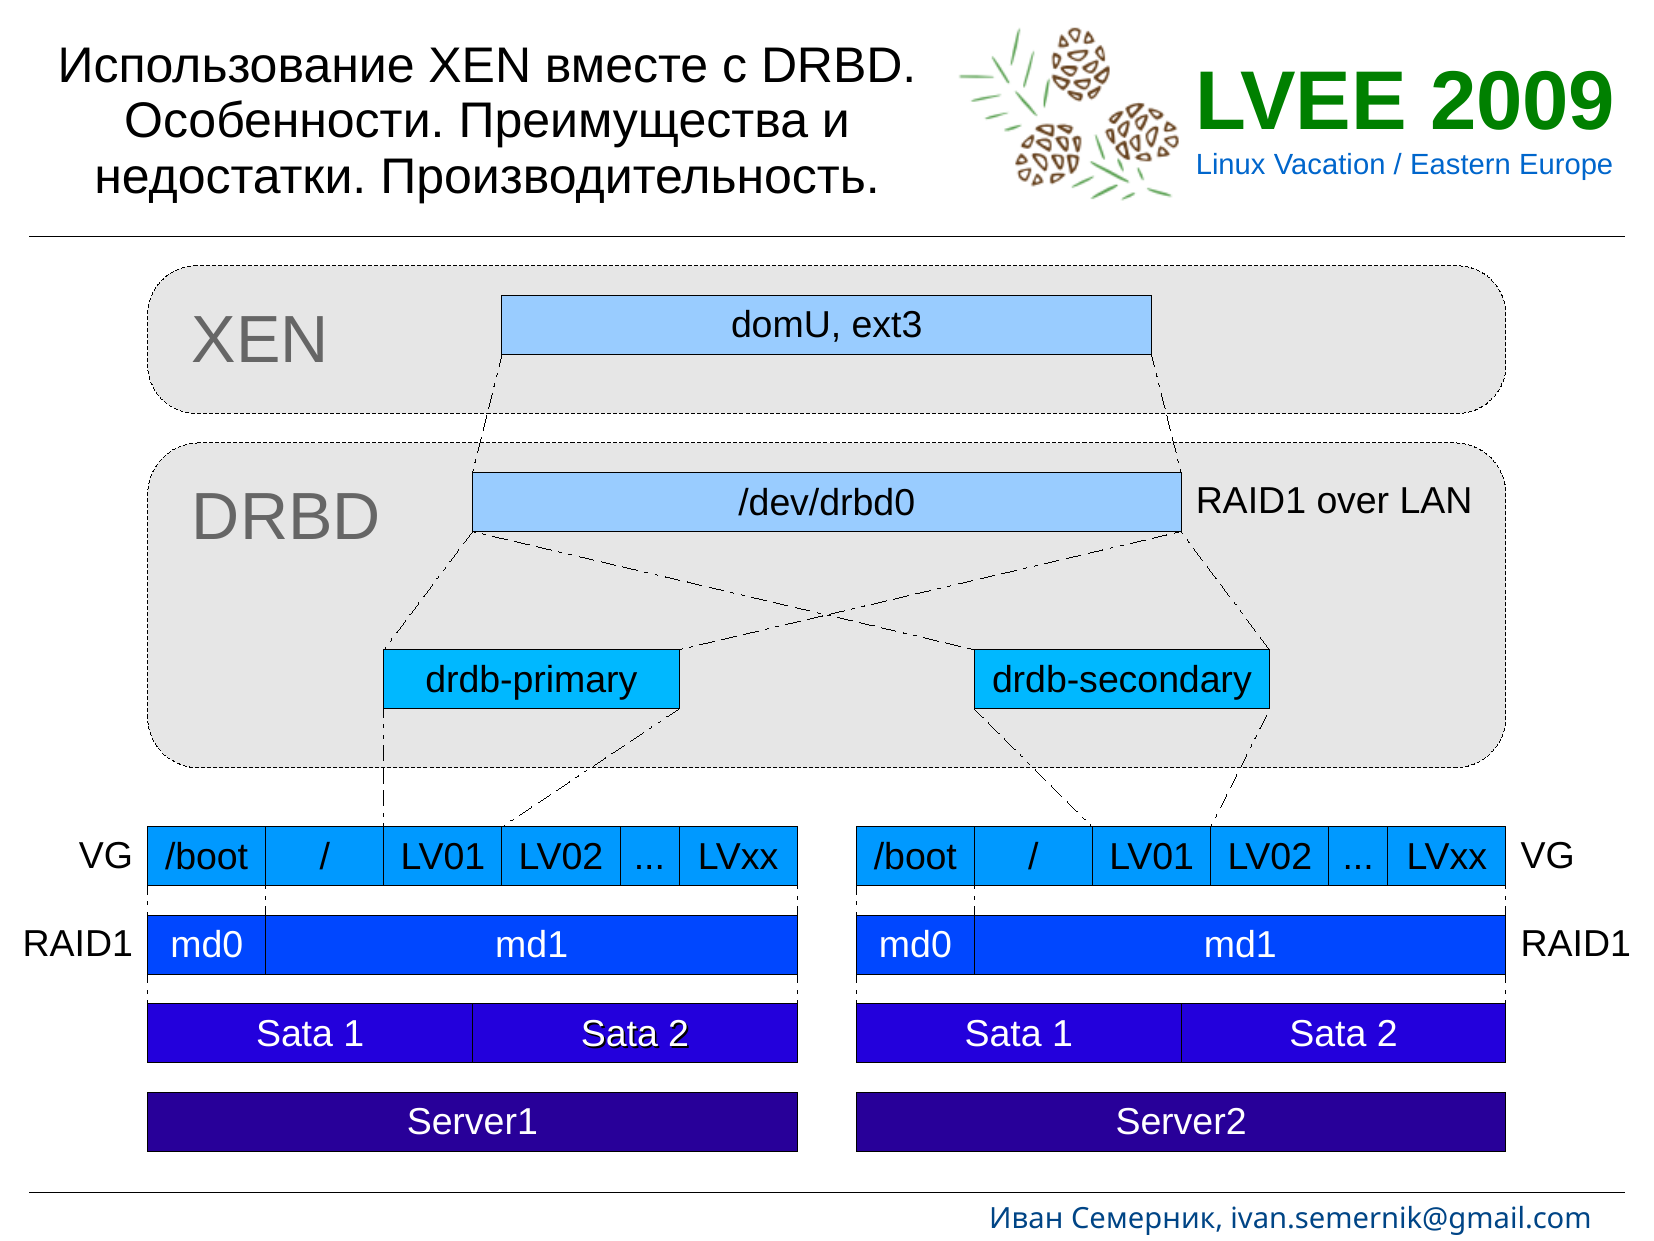

Использование XEN вместе с DRBD. Особенности. Преимущества и недостатки. Производительность.
LVEE 2009
Linux Vacation / Eastern Europe
XEN
domU, ext3
DRBD
/dev/drbd0
RAID1 over LAN
drdb-primary
drdb-secondary
VG
/boot
/
LV01
LV02
...
LVxx
/boot
/
LV01
LV02
...
LVxx
VG
RAID1
md0
md1
md0
md1
RAID1
Sata 1
Sata 2
Sata 1
Sata 2
Server1
Server2
Иван Семерник, ivan.semernik@gmail.com